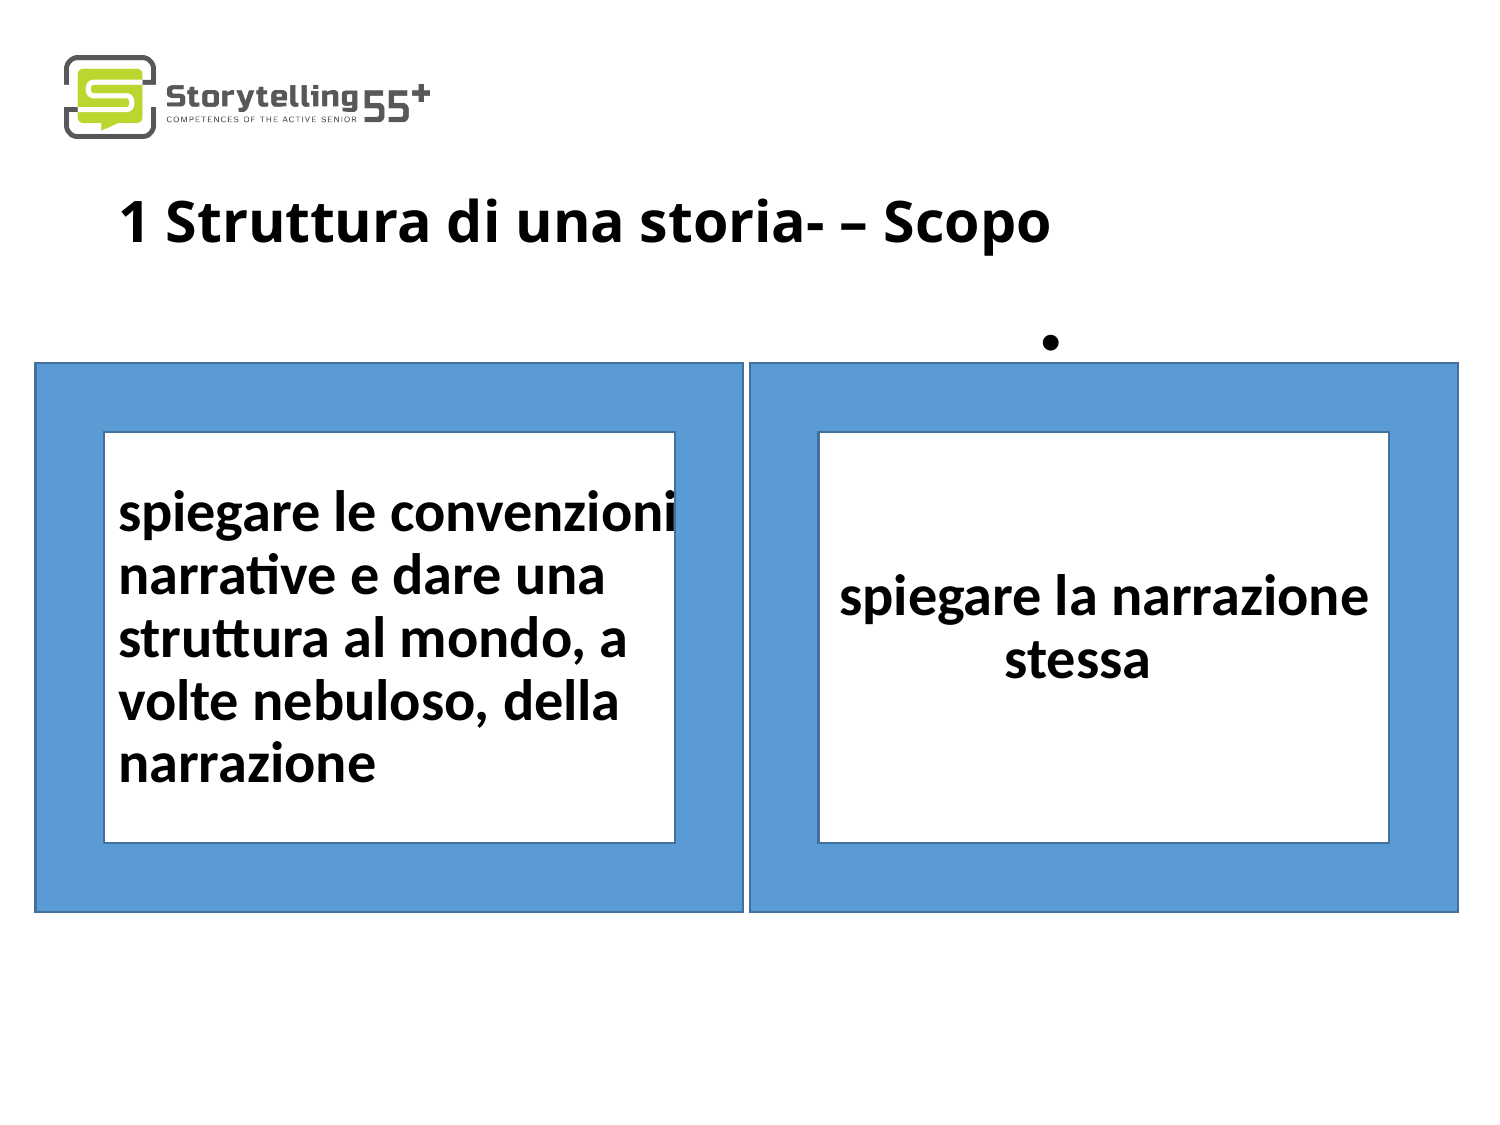

# 1 Struttura di una storia- – Scopo
spiegare le convenzioni narrative e dare una struttura al mondo, a volte nebuloso, della narrazione
 spiegare la narrazione stessa